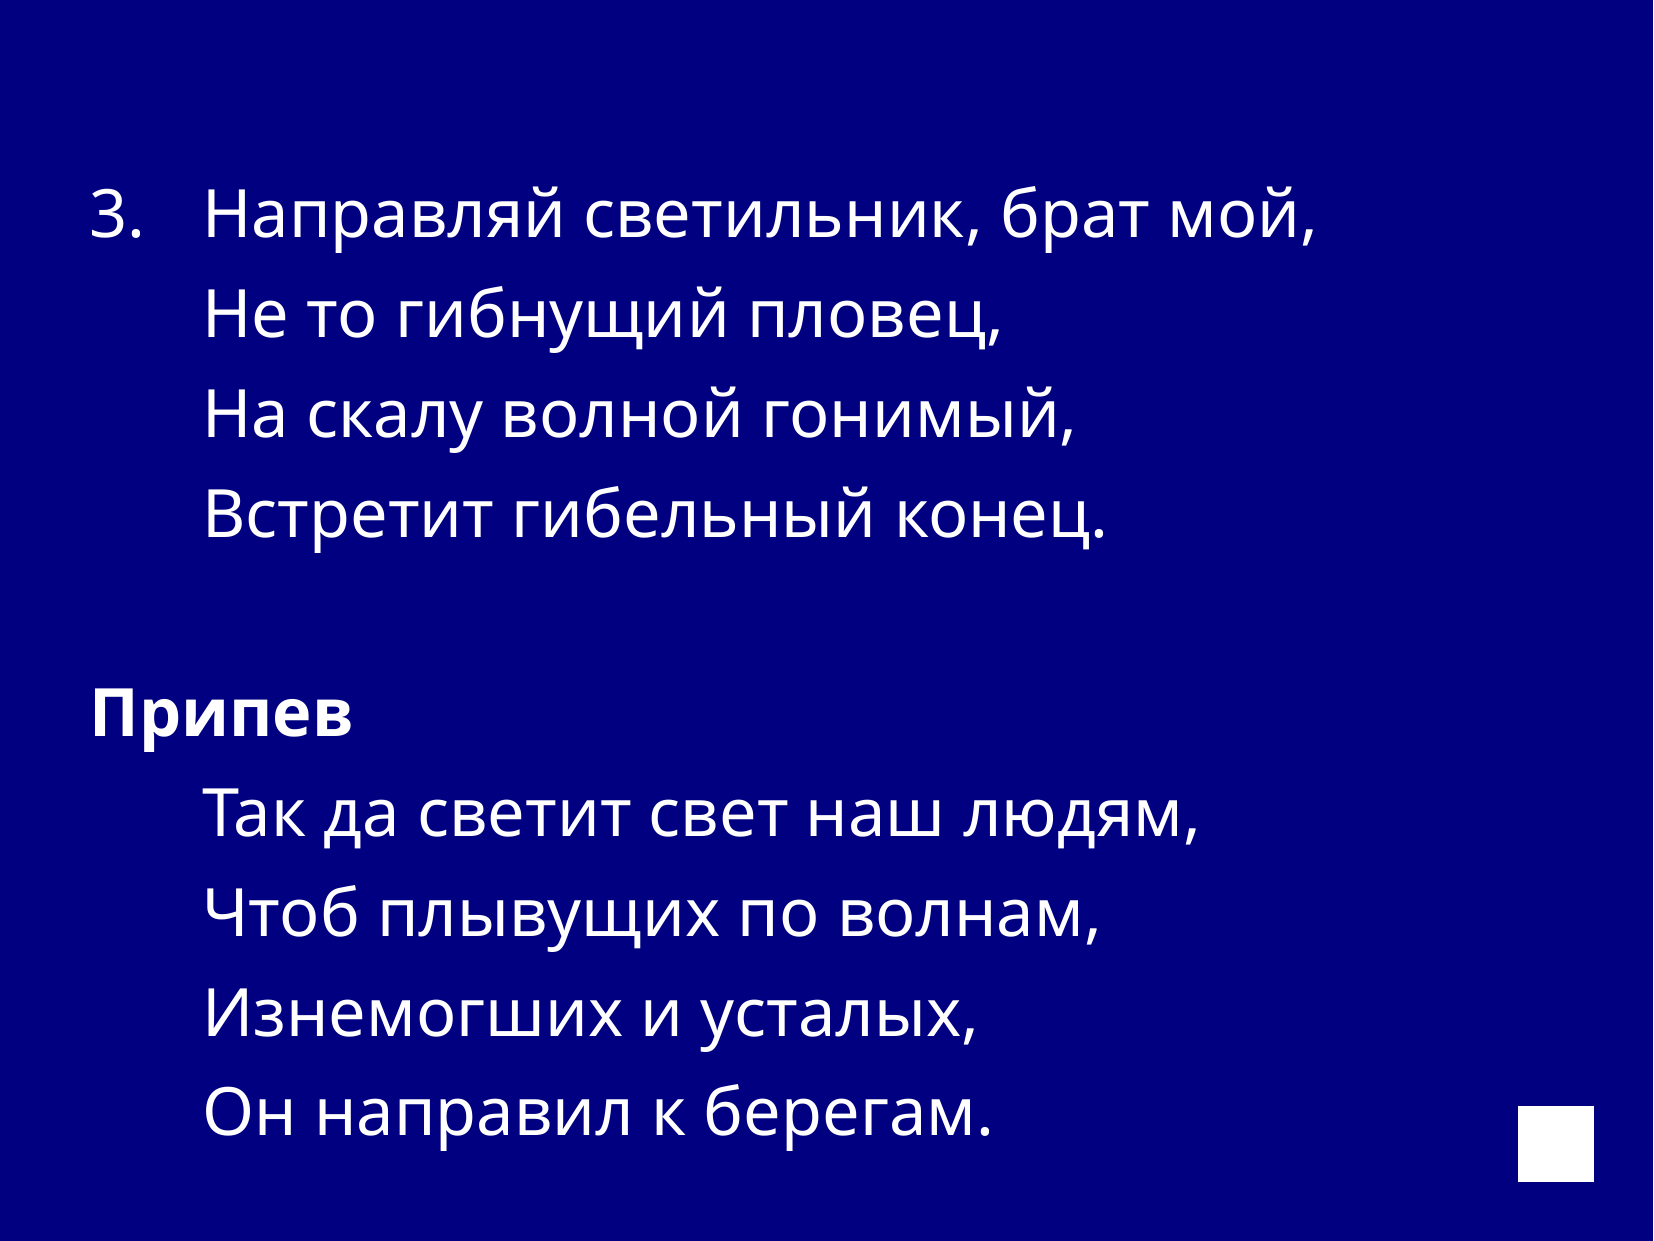

3.	Направляй светильник, брат мой,
	Не то гибнущий пловец,
	На скалу волной гонимый,
	Встретит гибельный конец.
Припев
	Так да светит свет наш людям,
	Чтоб плывущих по волнам,
	Изнемогших и усталых,
	Он направил к берегам.